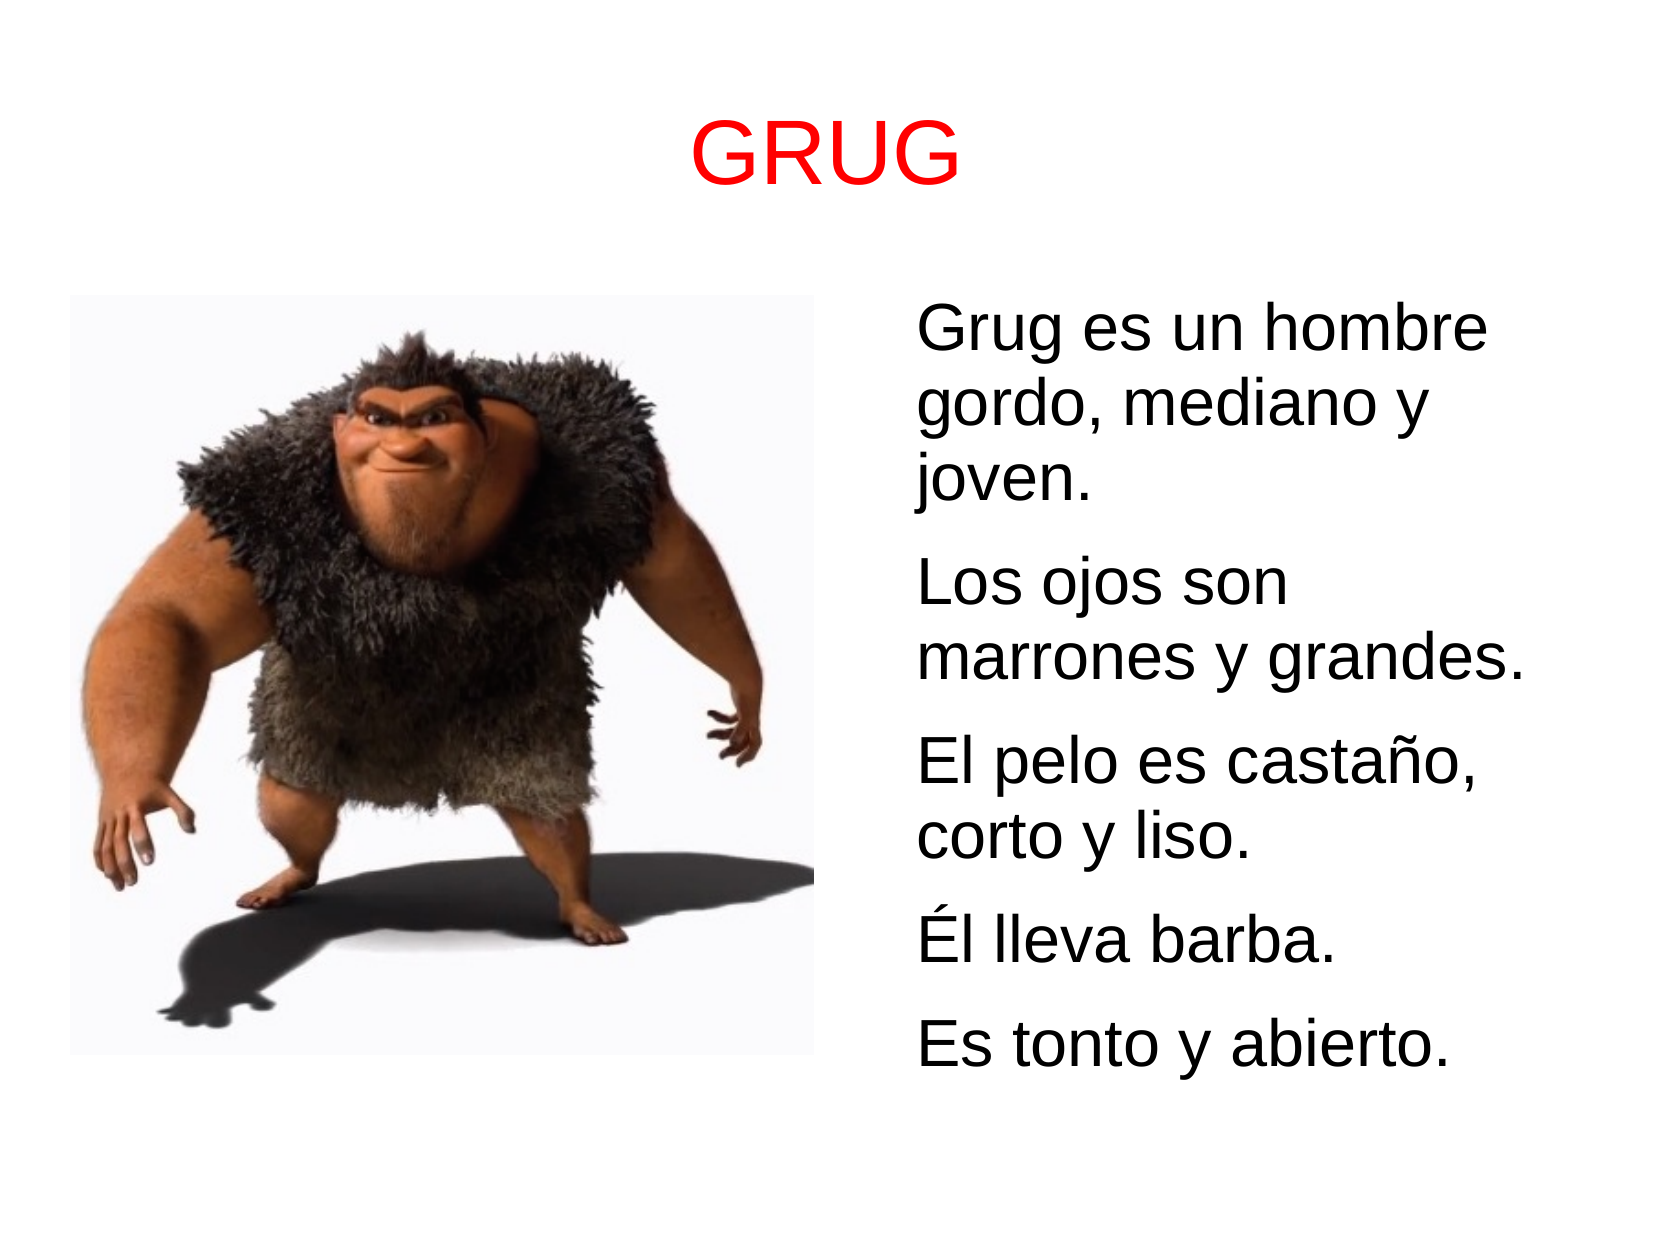

# GRUG
Grug es un hombre gordo, mediano y joven.
Los ojos son marrones y grandes.
El pelo es castaño, corto y liso.
Él lleva barba.
Es tonto y abierto.